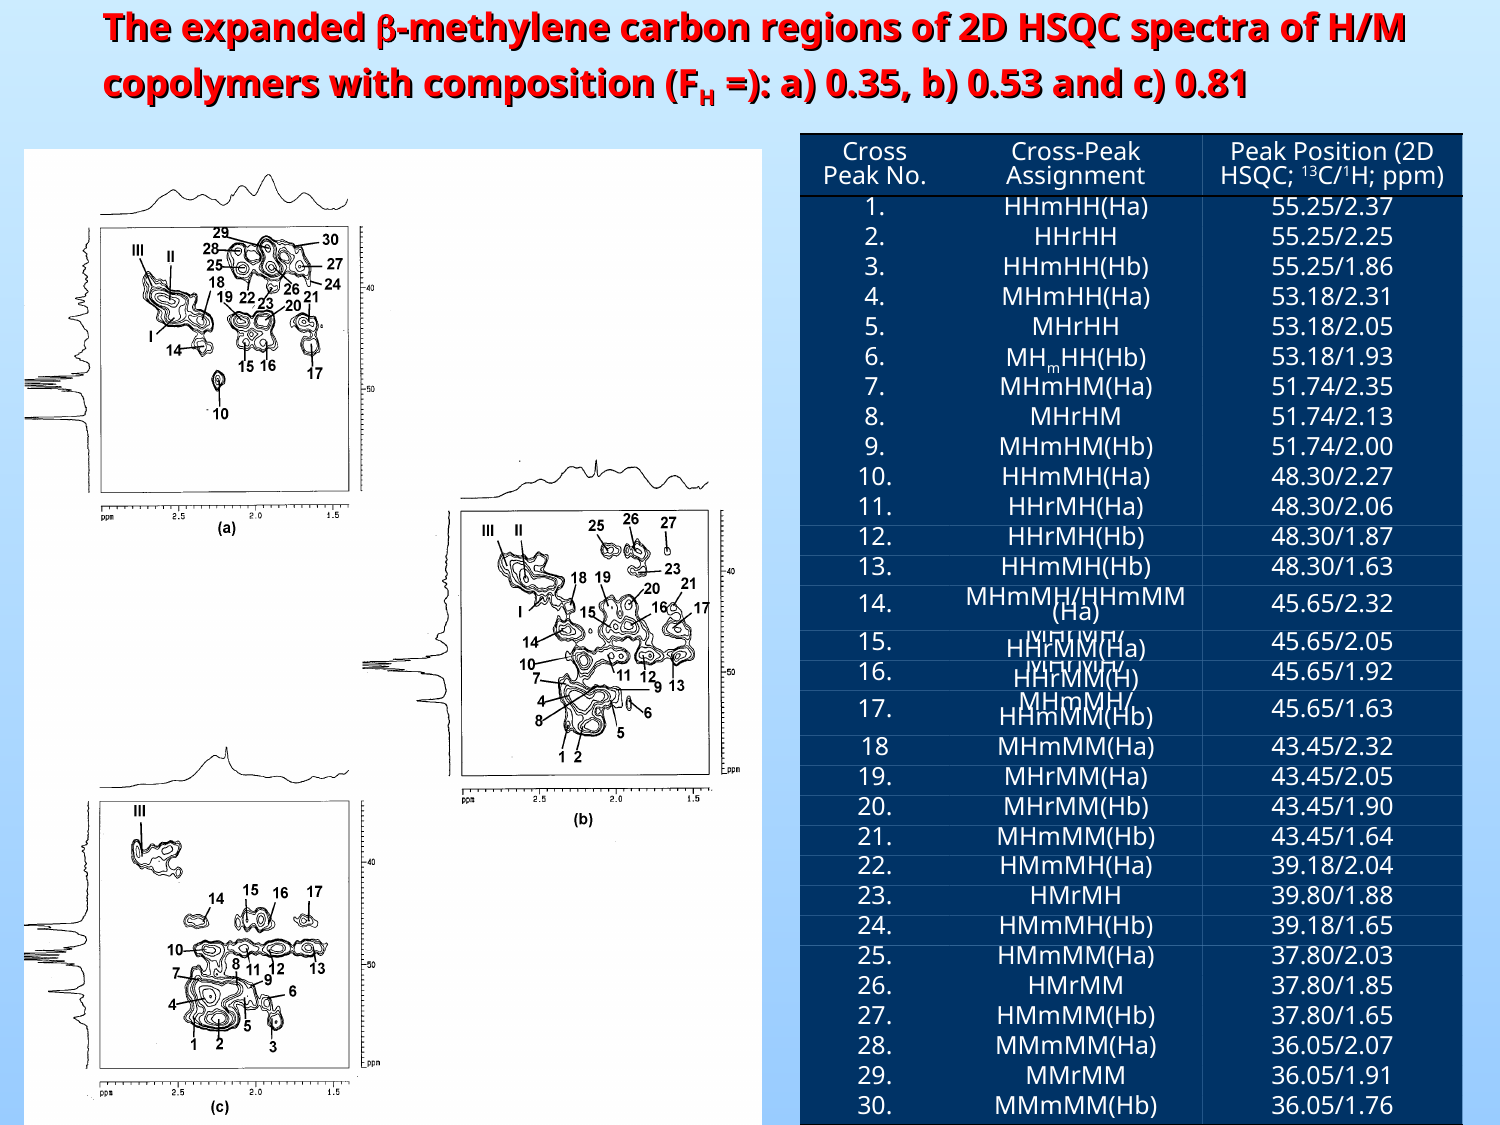

# The expanded -methylene carbon regions of 2D HSQC spectra of H/M copolymers with composition (FH =): a) 0.35, b) 0.53 and c) 0.81
Cross Peak No.
Cross-Peak Assignment
Peak Position (2D HSQC; 13C/1H; ppm)
1.
HHmHH(Ha)
55.25/2.37
2.
HHrHH
55.25/2.25
3.
HHmHH(Hb)
55.25/1.86
4.
MHmHH(Ha)
53.18/2.31
5.
MHrHH
53.18/2.05
6.
MHmHH(Hb)
53.18/1.93
7.
MHmHM(Ha)
51.74/2.35
8.
MHrHM
51.74/2.13
9.
MHmHM(Hb)
51.74/2.00
10.
HHmMH(Ha)
48.30/2.27
11.
HHrMH(Ha)
48.30/2.06
12.
HHrMH(Hb)
48.30/1.87
13.
HHmMH(Hb)
48.30/1.63
14.
MHmMH/HHmMM (Ha)
45.65/2.32
15.
MHrMH/HHrMM(Ha)
45.65/2.05
16.
MHrMH/HHrMM(H)
45.65/1.92
17.
MHmMH/HHmMM(Hb)
45.65/1.63
18
MHmMM(Ha)
43.45/2.32
19.
MHrMM(Ha)
43.45/2.05
20.
MHrMM(Hb)
43.45/1.90
21.
MHmMM(Hb)
43.45/1.64
22.
HMmMH(Ha)
39.18/2.04
23.
HMrMH
39.80/1.88
24.
HMmMH(Hb)
39.18/1.65
25.
HMmMM(Ha)
37.80/2.03
26.
HMrMM
37.80/1.85
27.
HMmMM(Hb)
37.80/1.65
28.
MMmMM(Ha)
36.05/2.07
29.
MMrMM
36.05/1.91
30.
MMmMM(Hb)
36.05/1.76